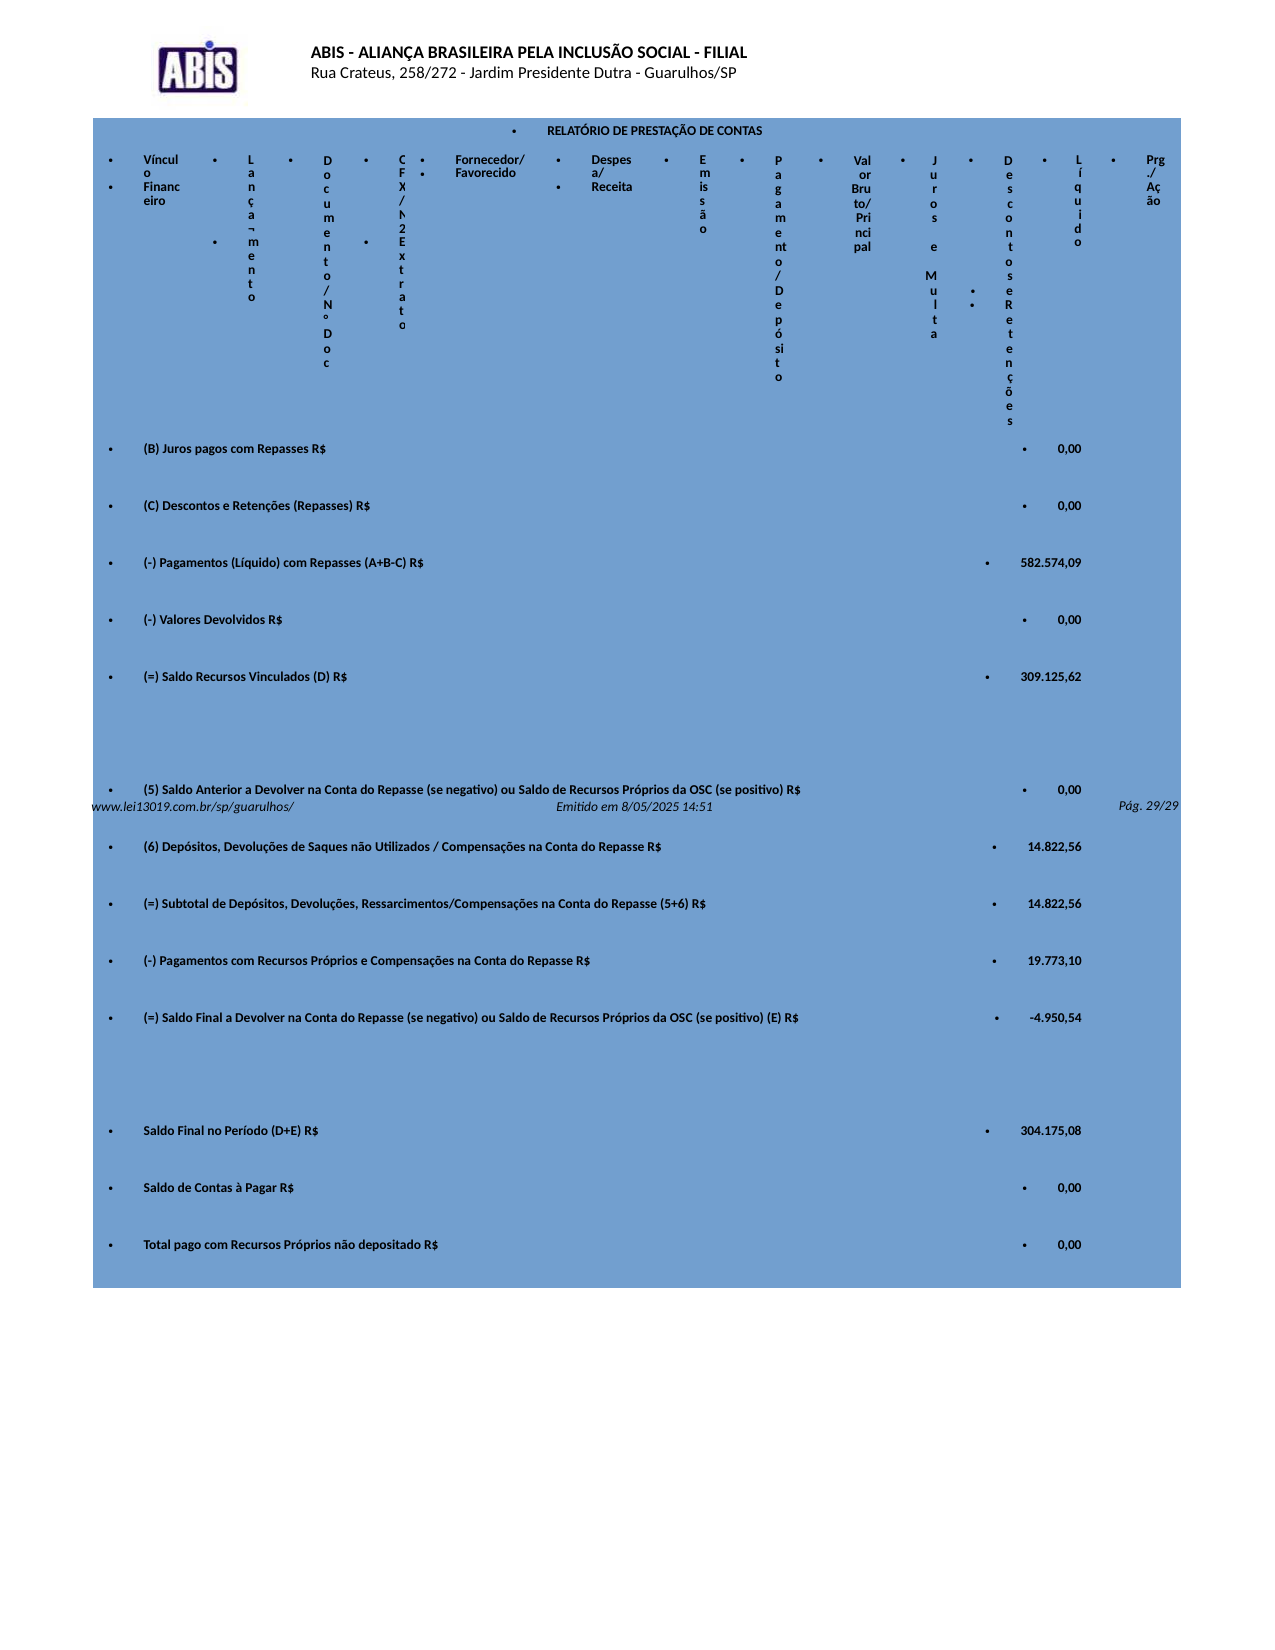

ABIS - ALIANÇA BRASILEIRA PELA INCLUSÃO SOCIAL - FILIAL
Rua Crateus, 258/272 - Jardim Presidente Dutra - Guarulhos/SP
| RELATÓRIO DE PRESTAÇÃO DE CONTAS | | | | | | | | | | | | |
| --- | --- | --- | --- | --- | --- | --- | --- | --- | --- | --- | --- | --- |
| Vínculo Financeiro | Lança¬ mento | Document o / N° Doc | OFX/N2 Extrato | Fornecedor/ Favorecido | Despesa/ Receita | Emissão | Pagamento / Depósito | Valor Bruto/ Principal | Juros e Multa | Descontos e Retenções | Líquido | Prg./Ação |
| (B) Juros pagos com Repasses R$ | | | | | | | | | | 0,00 | | |
| (C) Descontos e Retenções (Repasses) R$ | | | | | | | | | | 0,00 | | |
| (-) Pagamentos (Líquido) com Repasses (A+B-C) R$ | | | | | | | | | | 582.574,09 | | |
| (-) Valores Devolvidos R$ | | | | | | | | | | 0,00 | | |
| (=) Saldo Recursos Vinculados (D) R$ | | | | | | | | | | 309.125,62 | | |
| | | | | | | | | | | | | |
| (5) Saldo Anterior a Devolver na Conta do Repasse (se negativo) ou Saldo de Recursos Próprios da OSC (se positivo) R$ | | | | | | | | | | 0,00 | | |
| (6) Depósitos, Devoluções de Saques não Utilizados / Compensações na Conta do Repasse R$ | | | | | | | | | | 14.822,56 | | |
| (=) Subtotal de Depósitos, Devoluções, Ressarcimentos/Compensações na Conta do Repasse (5+6) R$ | | | | | | | | | | 14.822,56 | | |
| (-) Pagamentos com Recursos Próprios e Compensações na Conta do Repasse R$ | | | | | | | | | | 19.773,10 | | |
| (=) Saldo Final a Devolver na Conta do Repasse (se negativo) ou Saldo de Recursos Próprios da OSC (se positivo) (E) R$ | | | | | | | | | | -4.950,54 | | |
| | | | | | | | | | | | | |
| Saldo Final no Período (D+E) R$ | | | | | | | | | | 304.175,08 | | |
| Saldo de Contas à Pagar R$ | | | | | | | | | | 0,00 | | |
| Total pago com Recursos Próprios não depositado R$ | | | | | | | | | | 0,00 | | |
Pág. 29/29
www.lei13019.com.br/sp/guarulhos/
Emitido em 8/05/2025 14:51